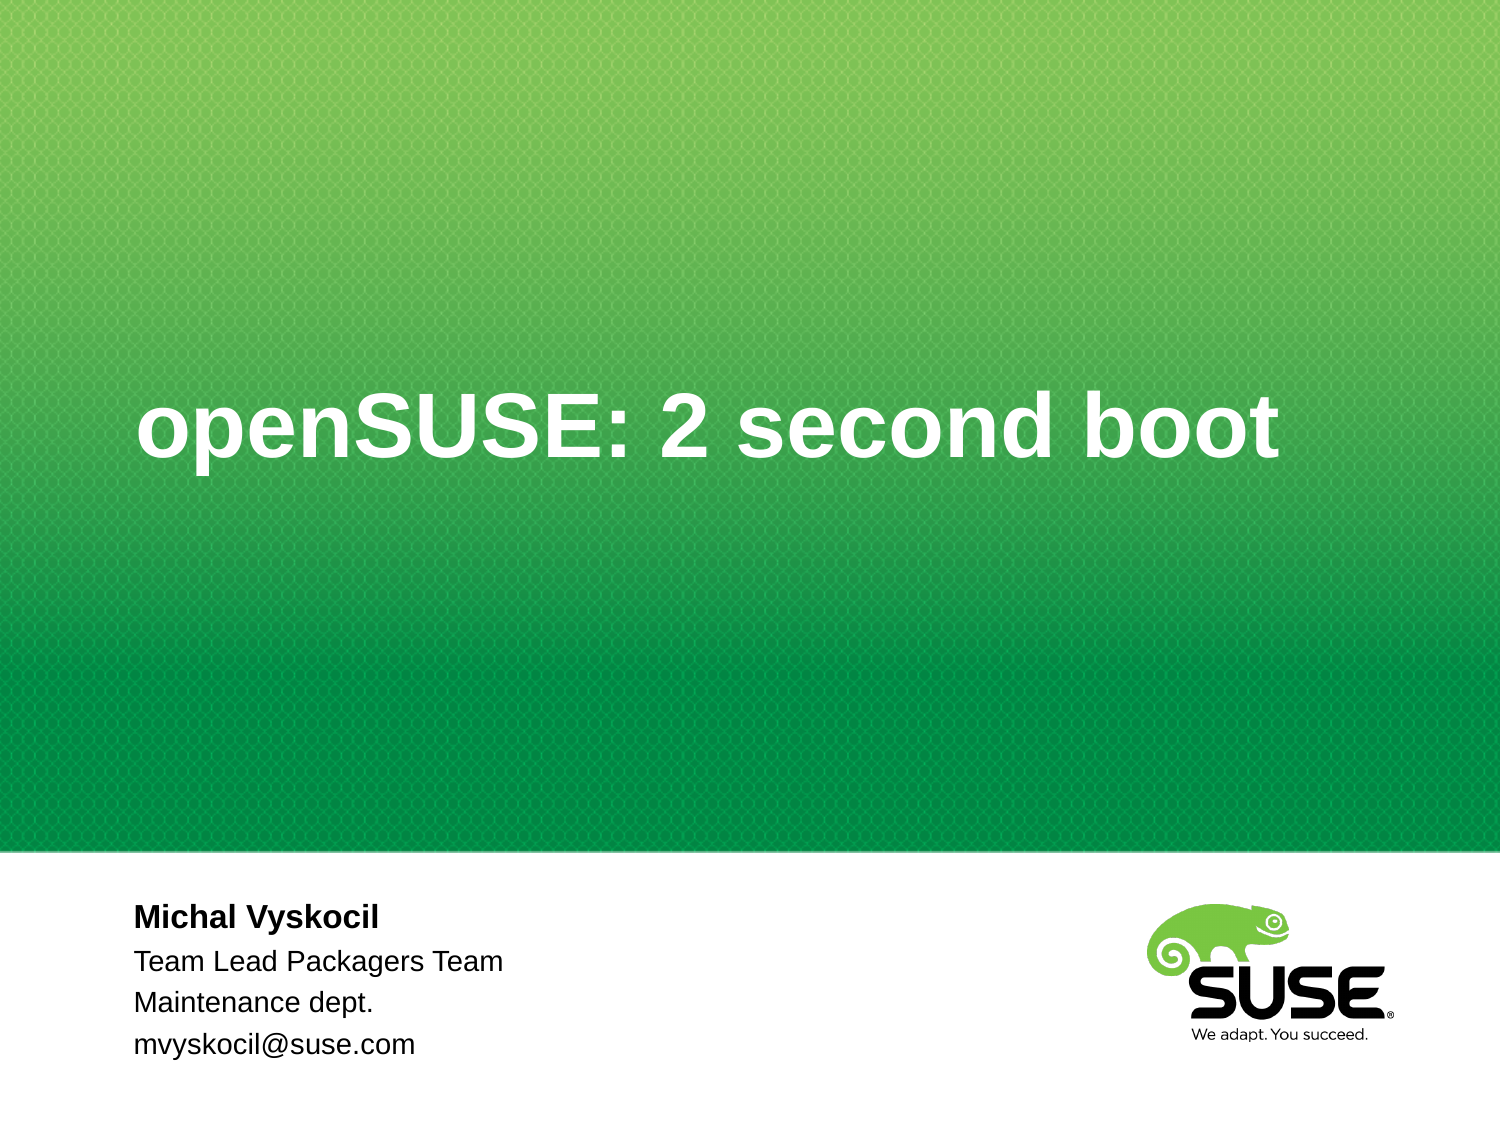

# openSUSE: 2 second boot
Michal Vyskocil
Team Lead Packagers Team
Maintenance dept.
mvyskocil@suse.com